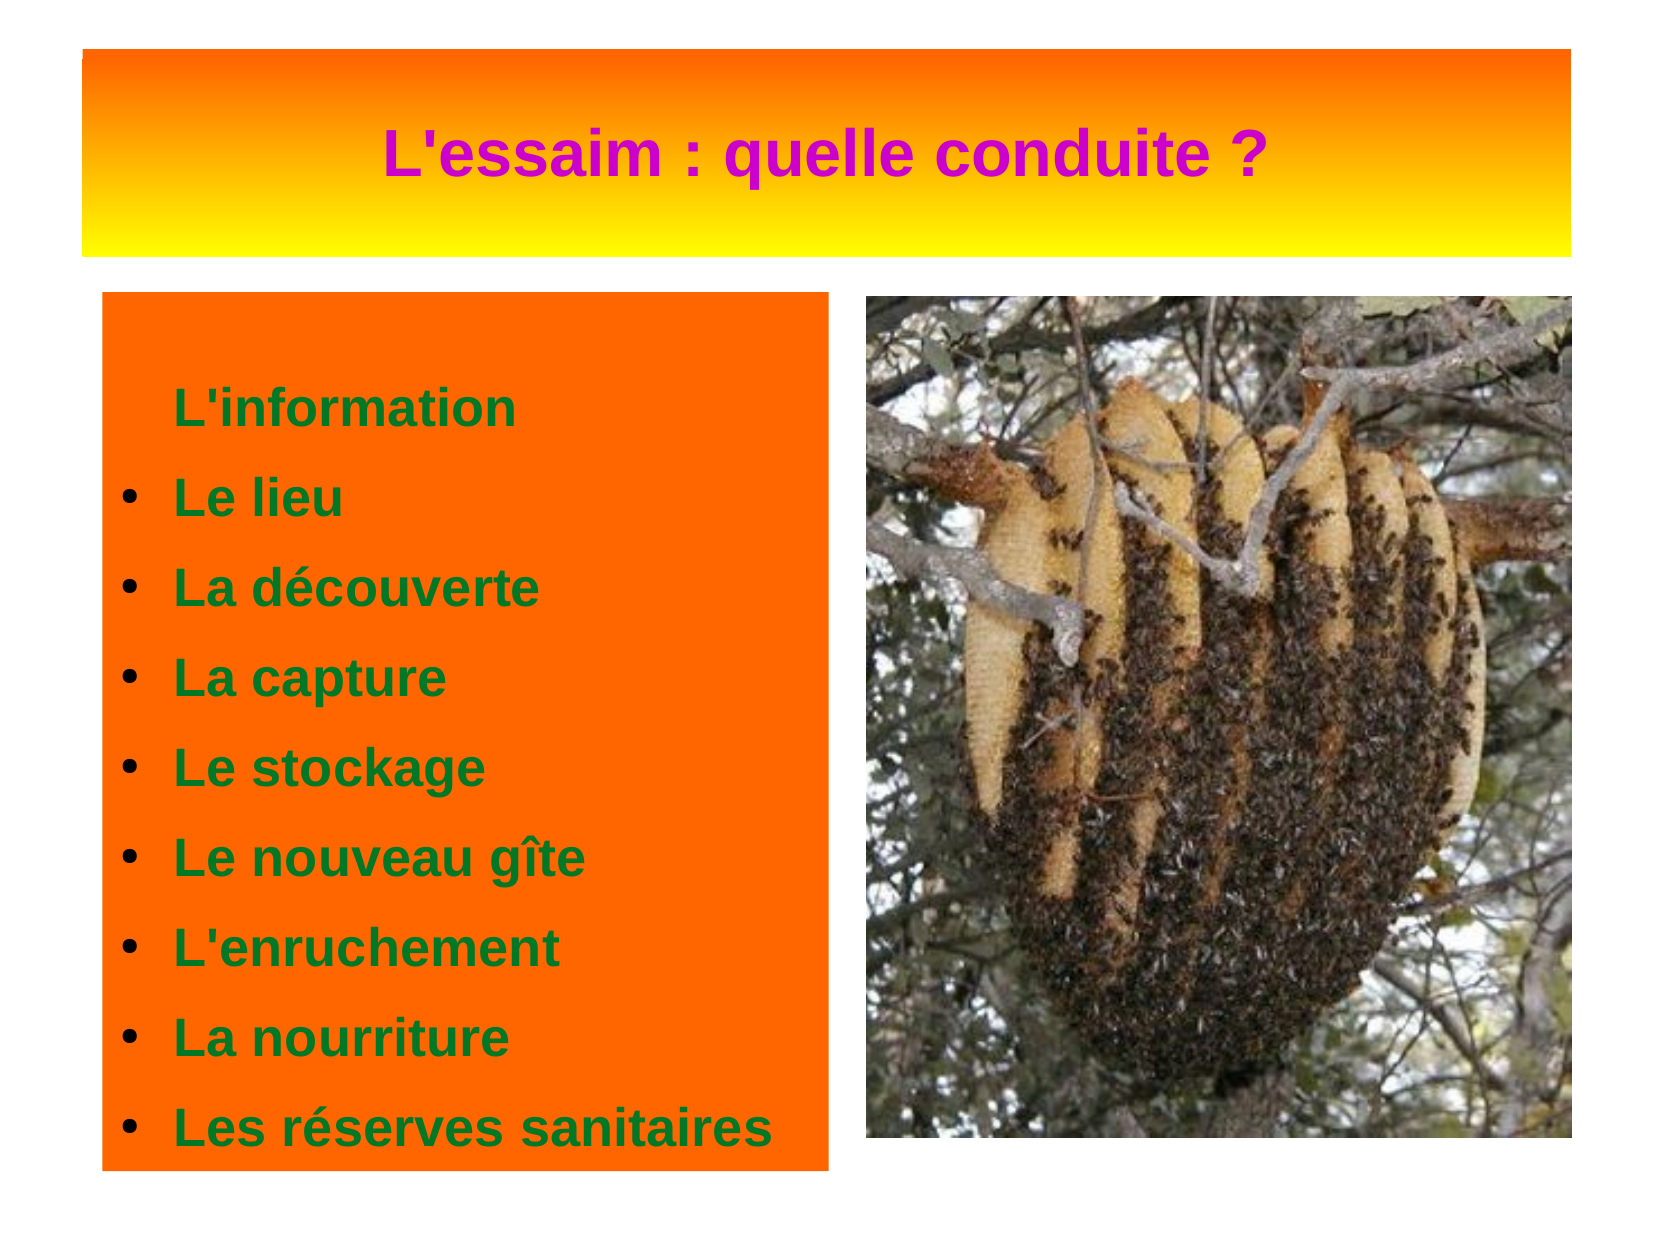

# L'essaim : quelle conduite ?
L'information
Le lieu
La découverte
La capture
Le stockage
Le nouveau gîte
L'enruchement
La nourriture
Les réserves sanitaires